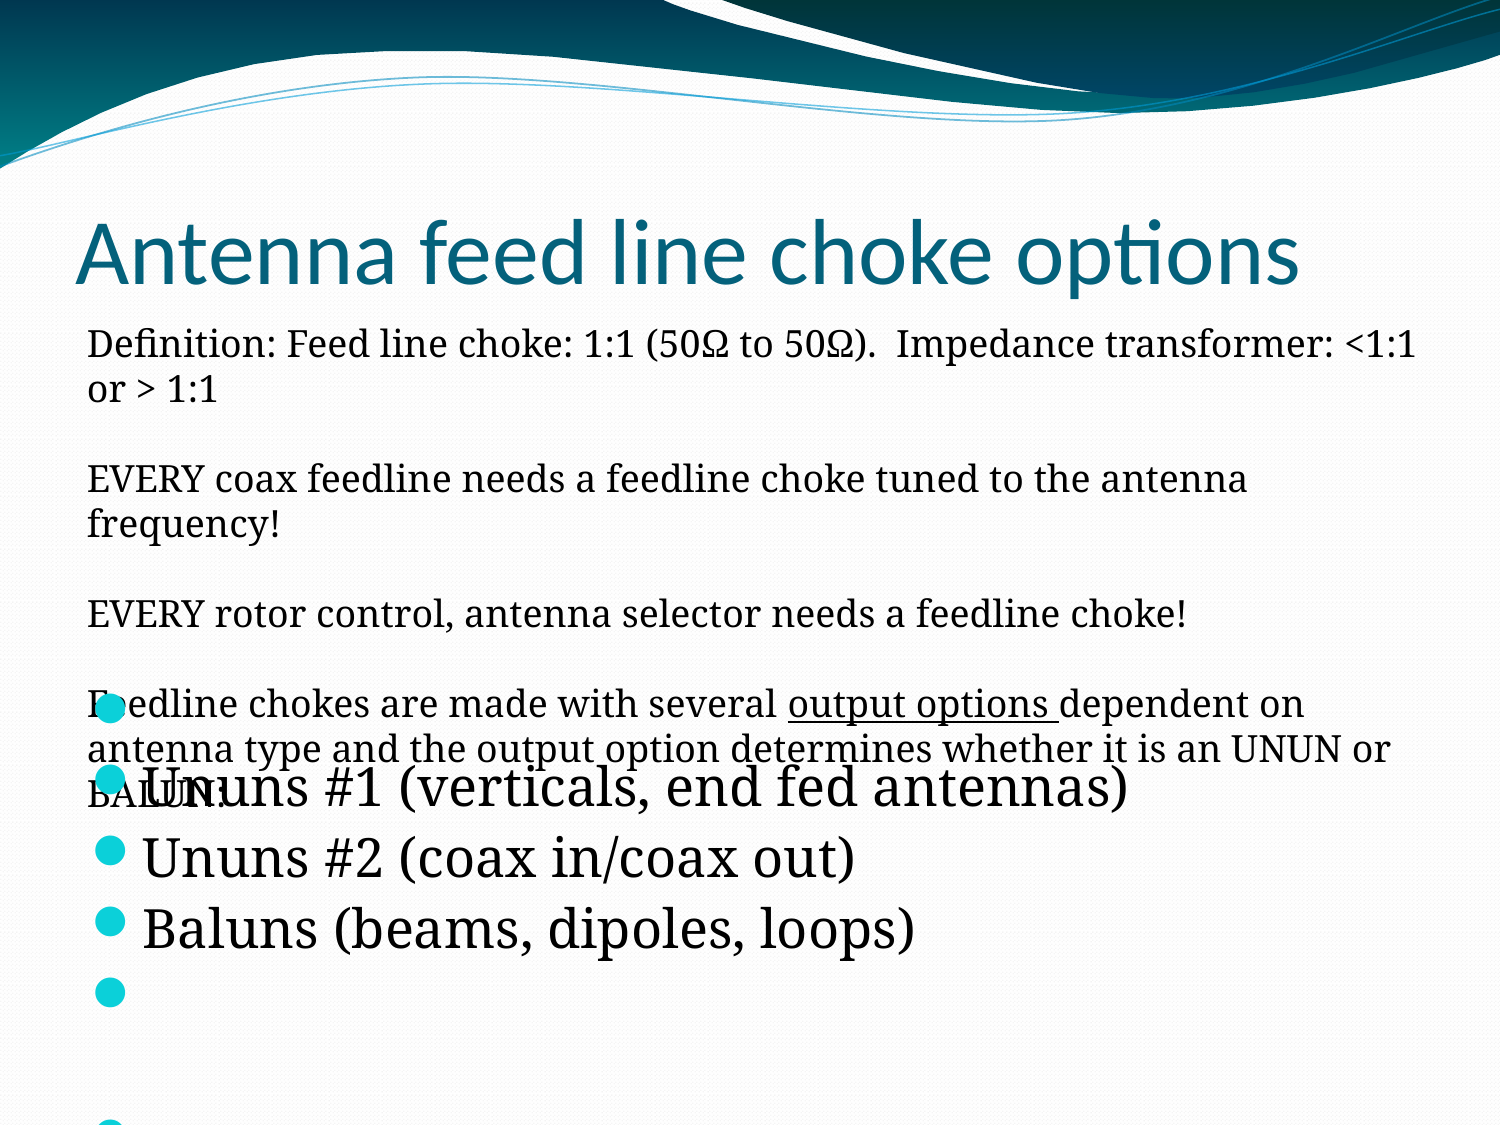

# Antenna feed line choke options
Definition: Feed line choke: 1:1 (50Ω to 50Ω). Impedance transformer: <1:1 or > 1:1
EVERY coax feedline needs a feedline choke tuned to the antenna frequency!
EVERY rotor control, antenna selector needs a feedline choke!
Feedline chokes are made with several output options dependent on antenna type and the output option determines whether it is an UNUN or BALUN:
Ununs #1 (verticals, end fed antennas)
Ununs #2 (coax in/coax out)
Baluns (beams, dipoles, loops)